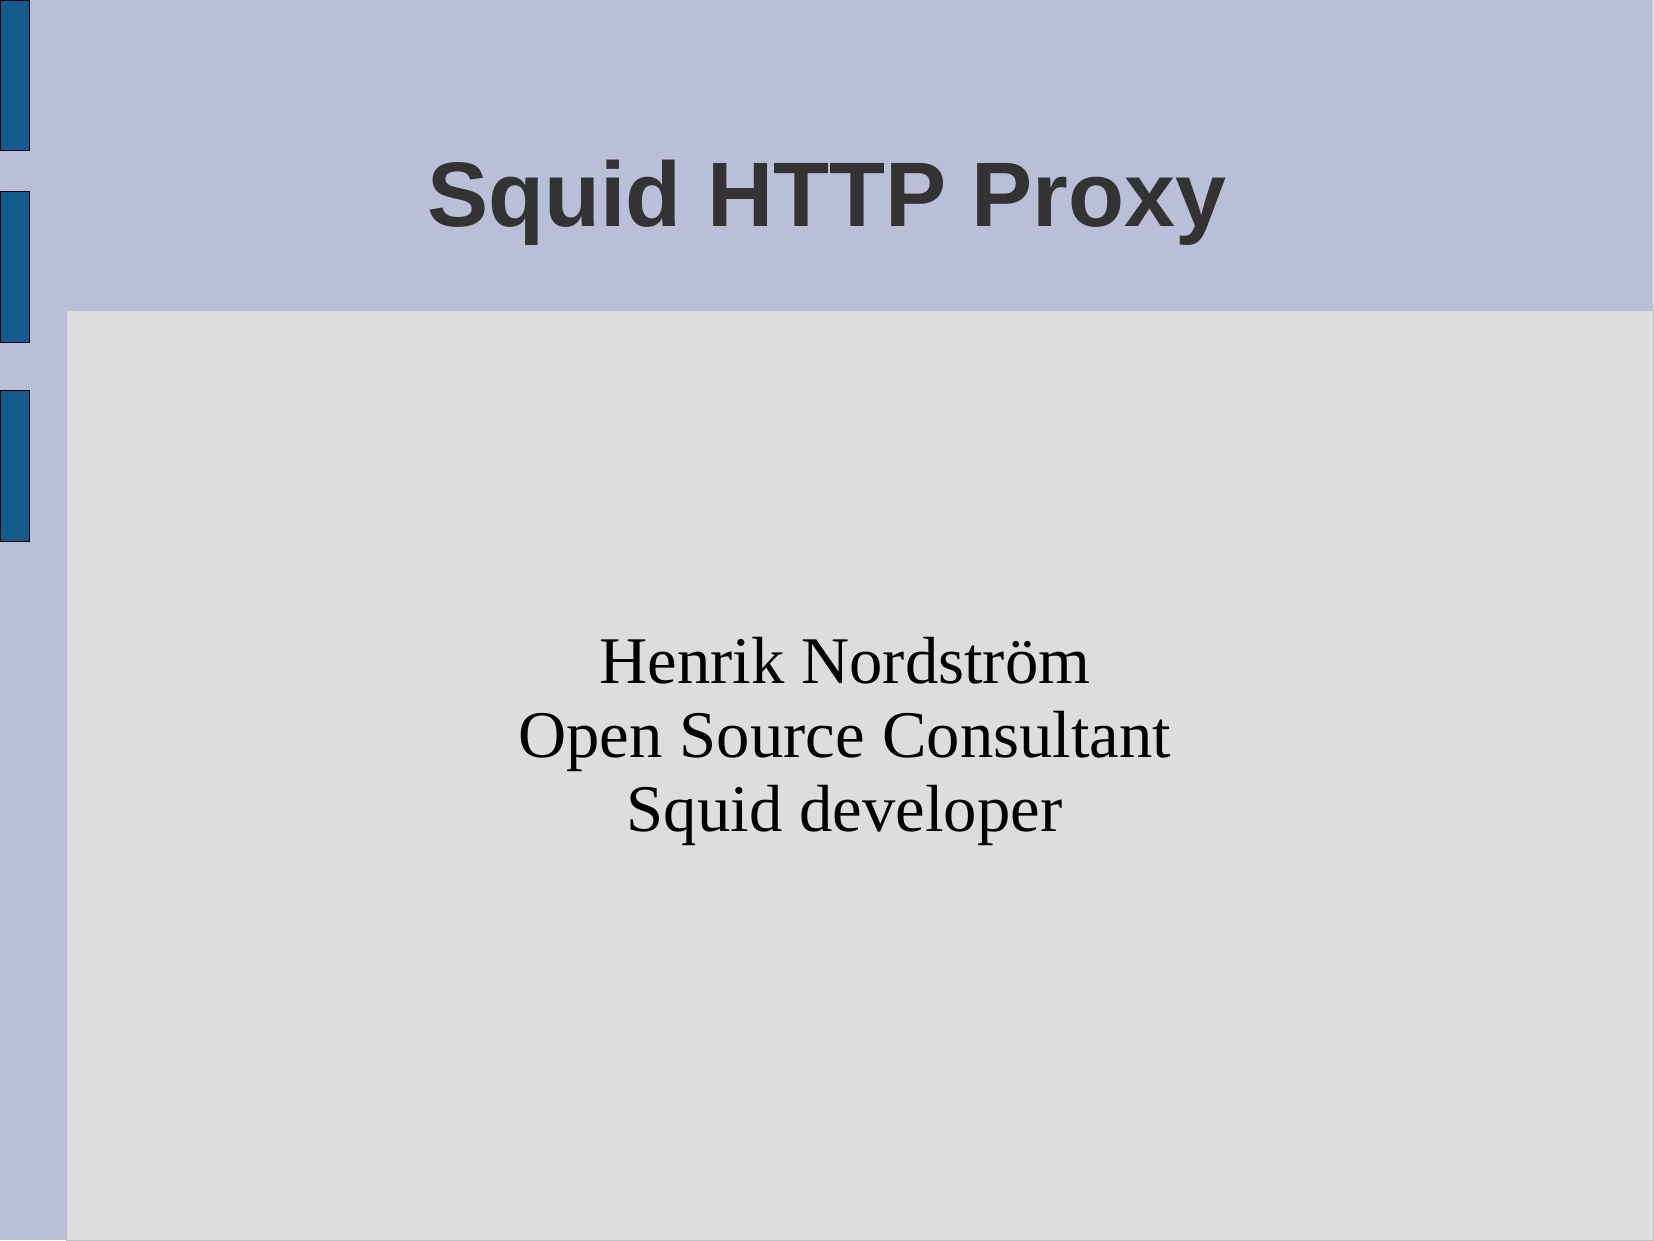

# Squid HTTP Proxy
Henrik Nordström
Open Source Consultant
Squid developer